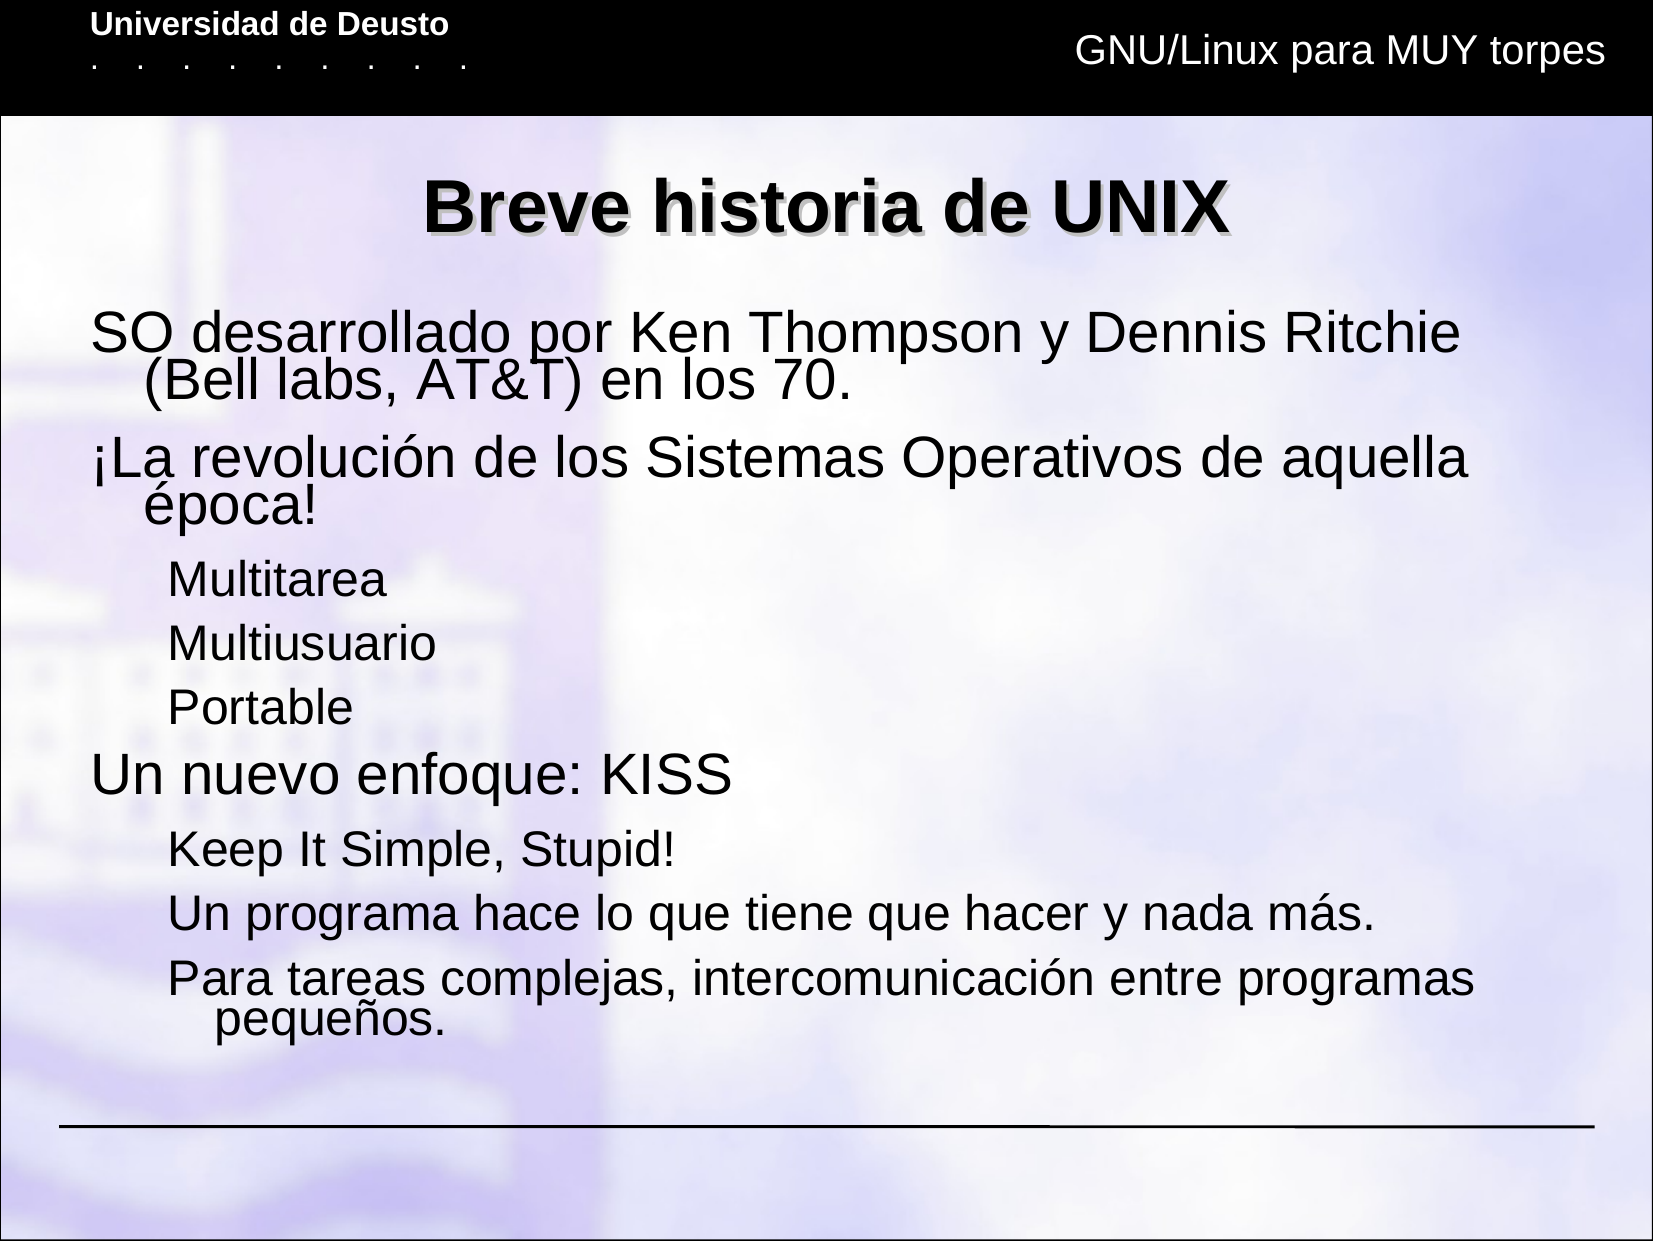

# Breve historia de UNIX
SO desarrollado por Ken Thompson y Dennis Ritchie (Bell labs, AT&T) en los 70.
¡La revolución de los Sistemas Operativos de aquella época!
Multitarea
Multiusuario
Portable
Un nuevo enfoque: KISS
Keep It Simple, Stupid!
Un programa hace lo que tiene que hacer y nada más.
Para tareas complejas, intercomunicación entre programas pequeños.